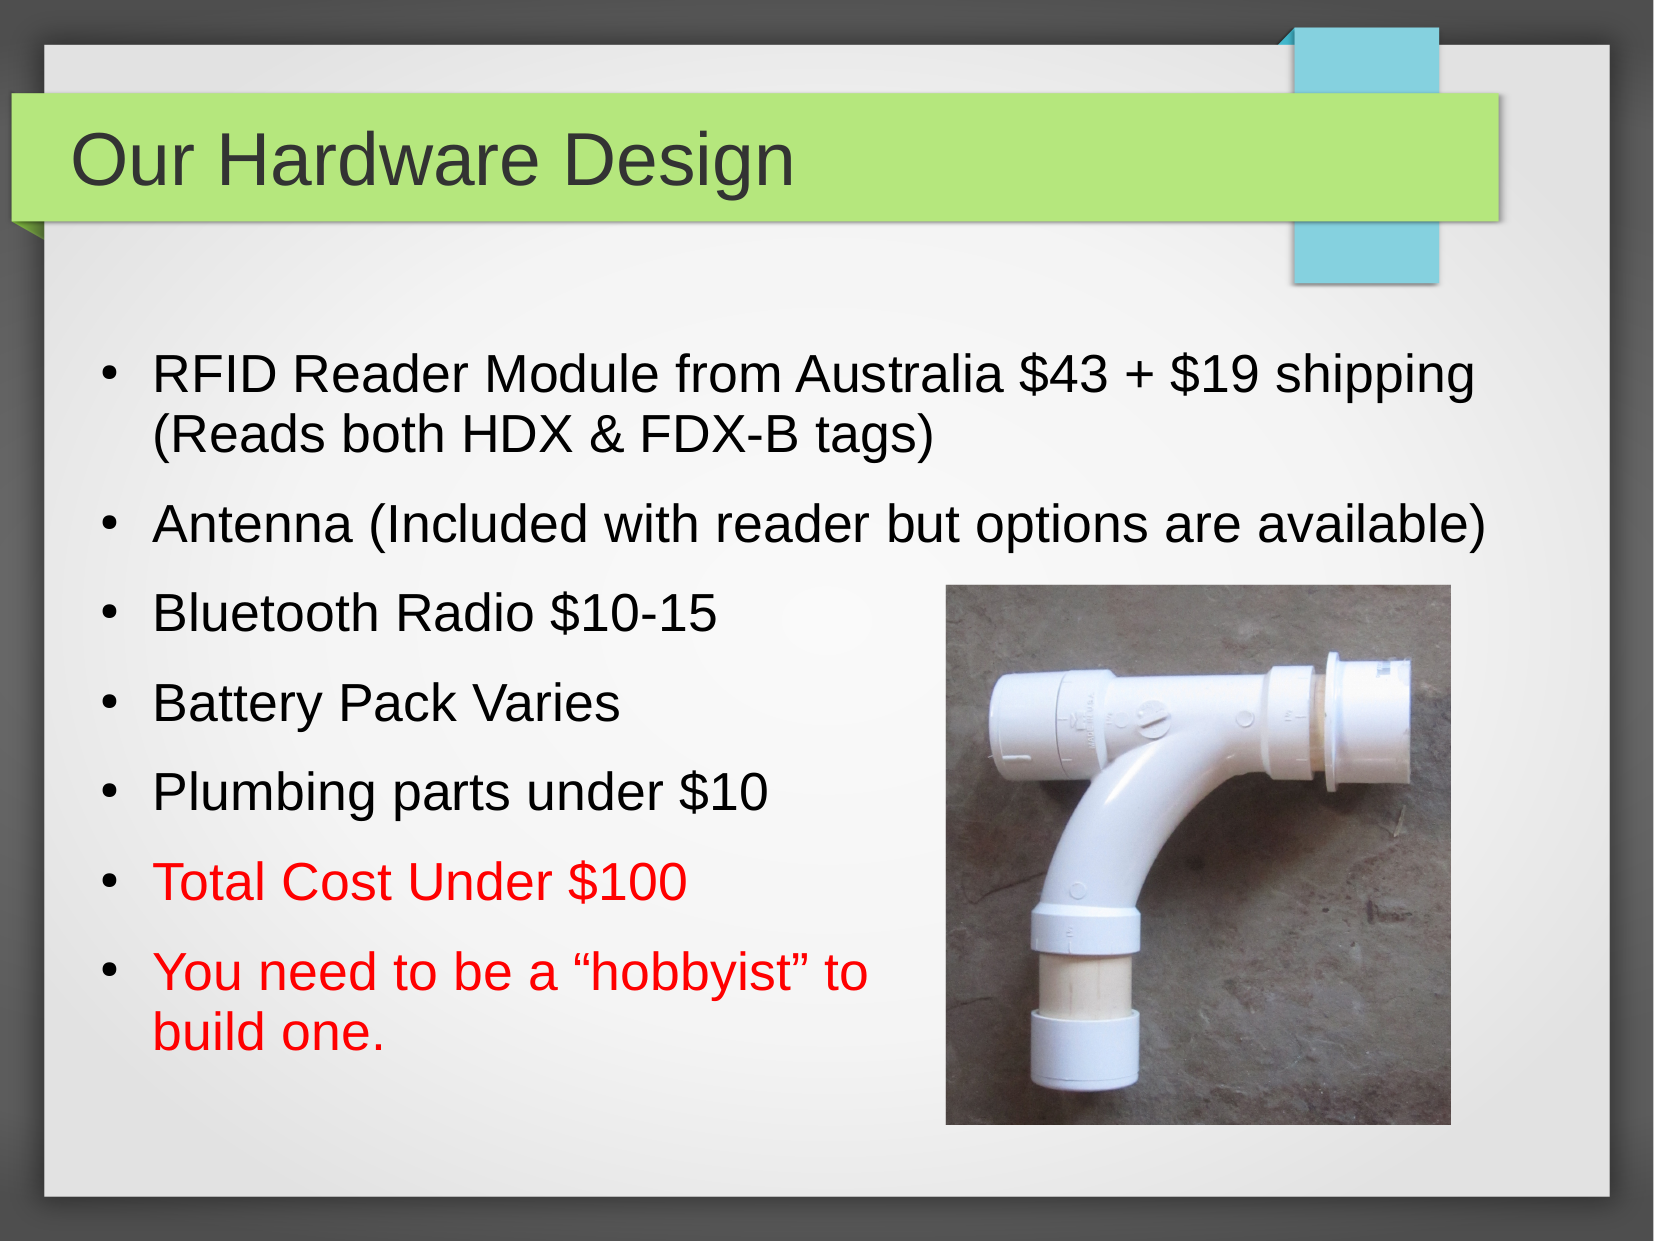

# Our Hardware Design
RFID Reader Module from Australia $43 + $19 shipping (Reads both HDX & FDX-B tags)
Antenna (Included with reader but options are available)
Bluetooth Radio $10-15
Battery Pack Varies
Plumbing parts under $10
Total Cost Under $100
You need to be a “hobbyist” to
build one.